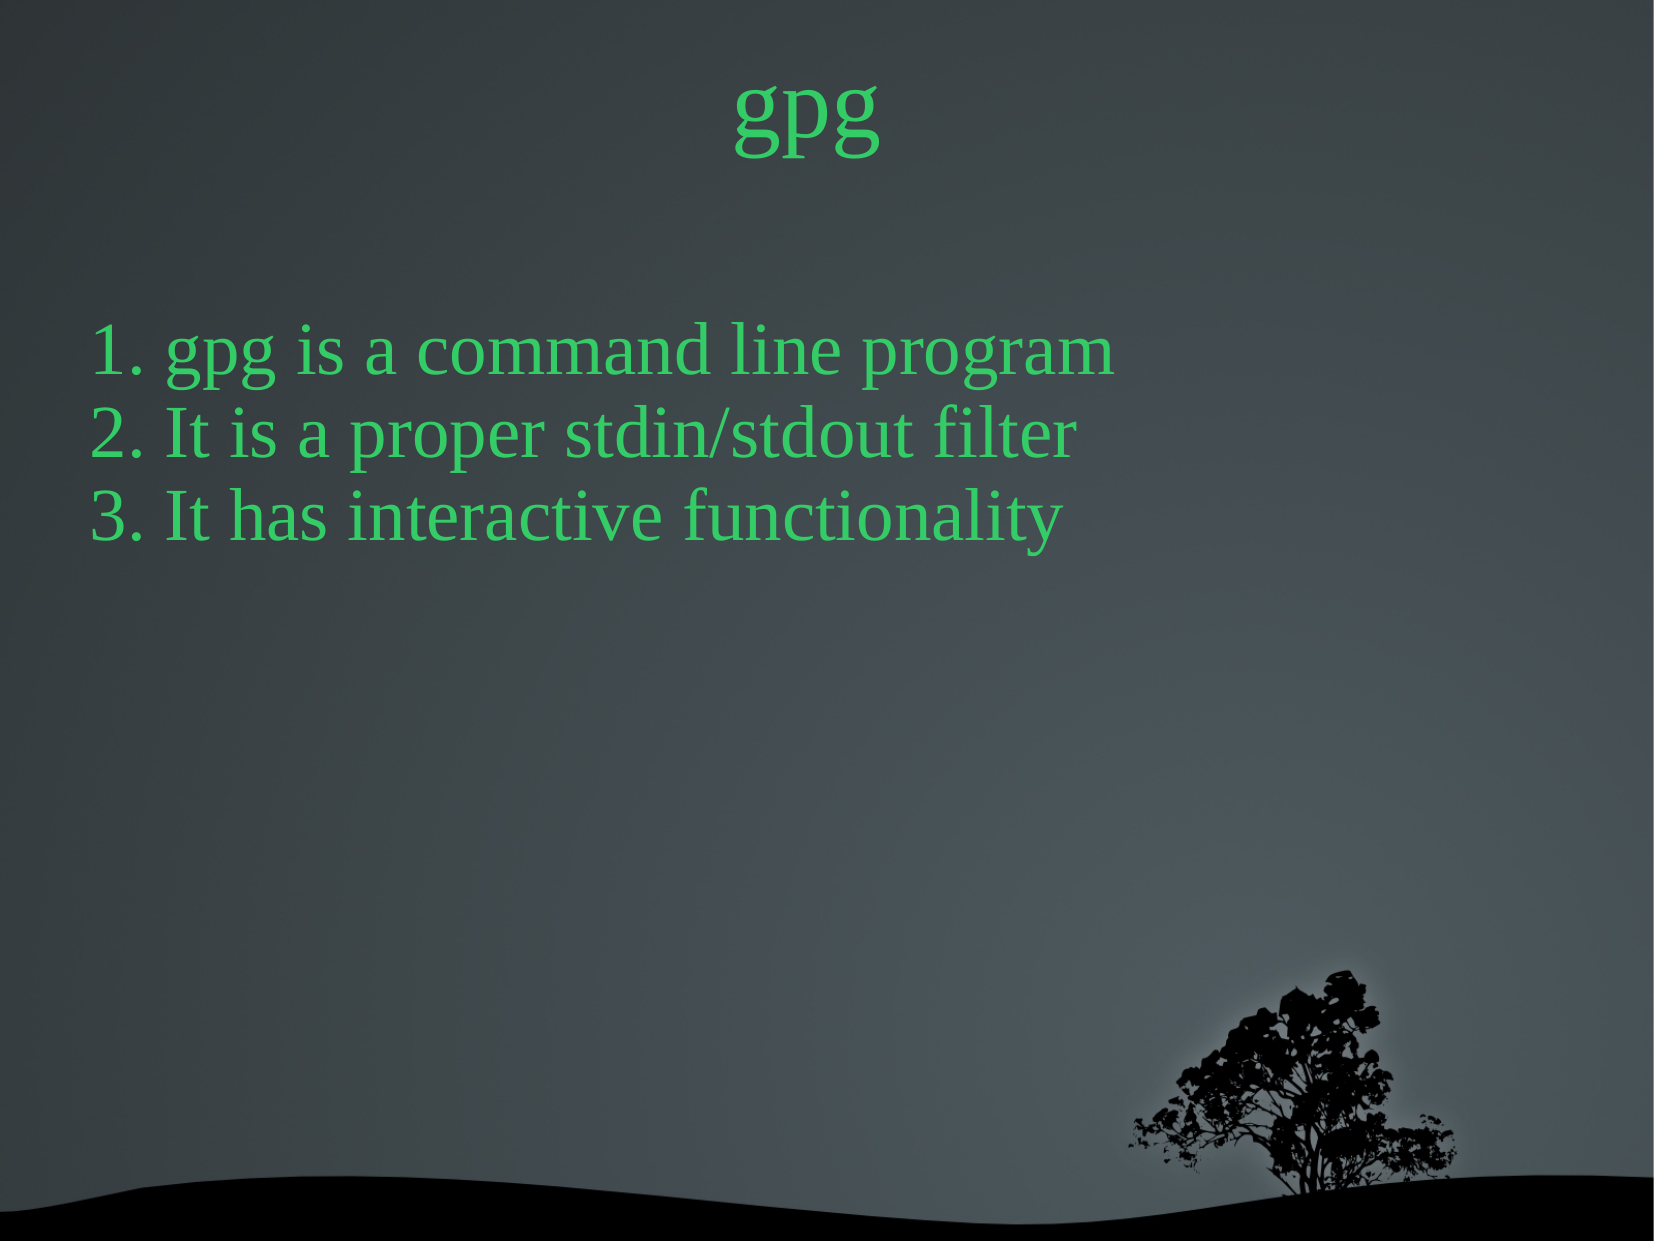

gpg
1. gpg is a command line program
2. It is a proper stdin/stdout filter
3. It has interactive functionality